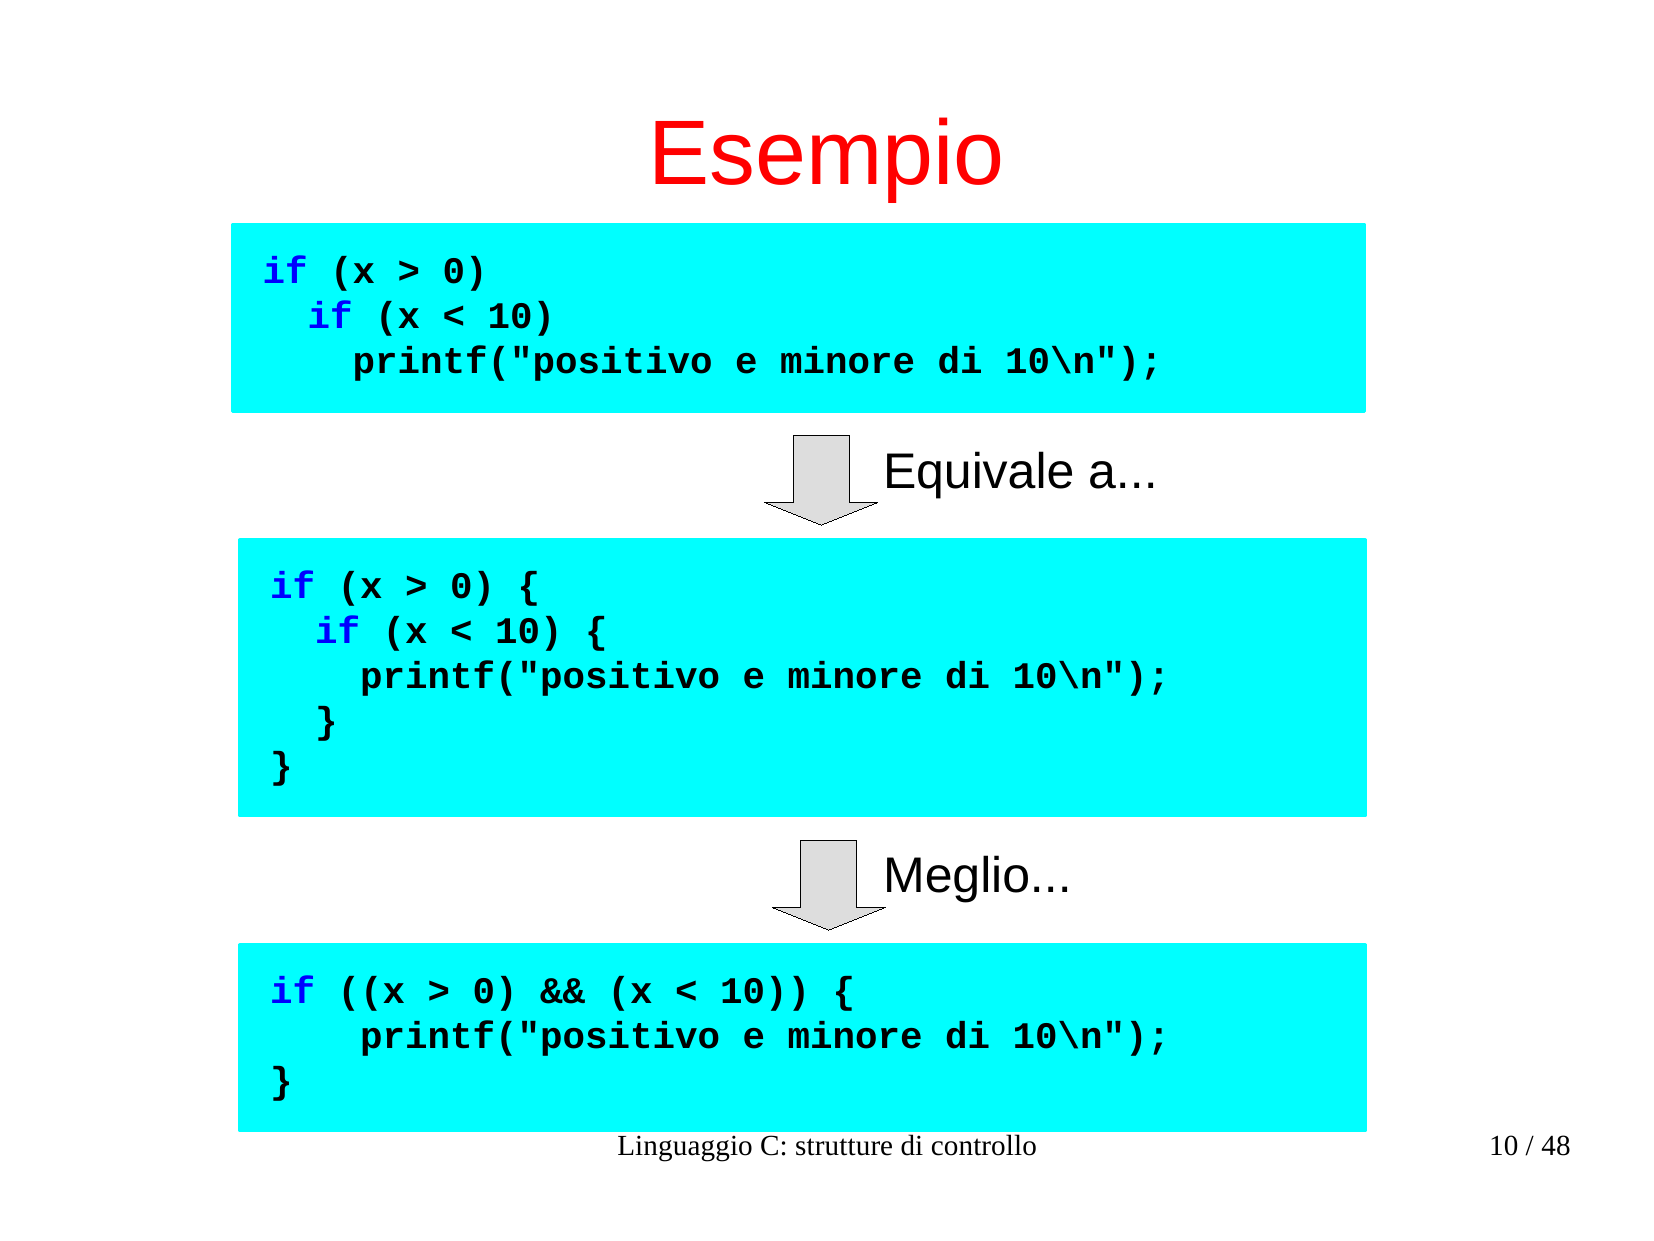

# Esempio
if (x > 0)
 if (x < 10)
 printf("positivo e minore di 10\n");
Equivale a...
if (x > 0) {
 if (x < 10) {
 printf("positivo e minore di 10\n");
 }
}
Meglio...
if ((x > 0) && (x < 10)) {
 printf("positivo e minore di 10\n");
}
Linguaggio C: strutture di controllo
10